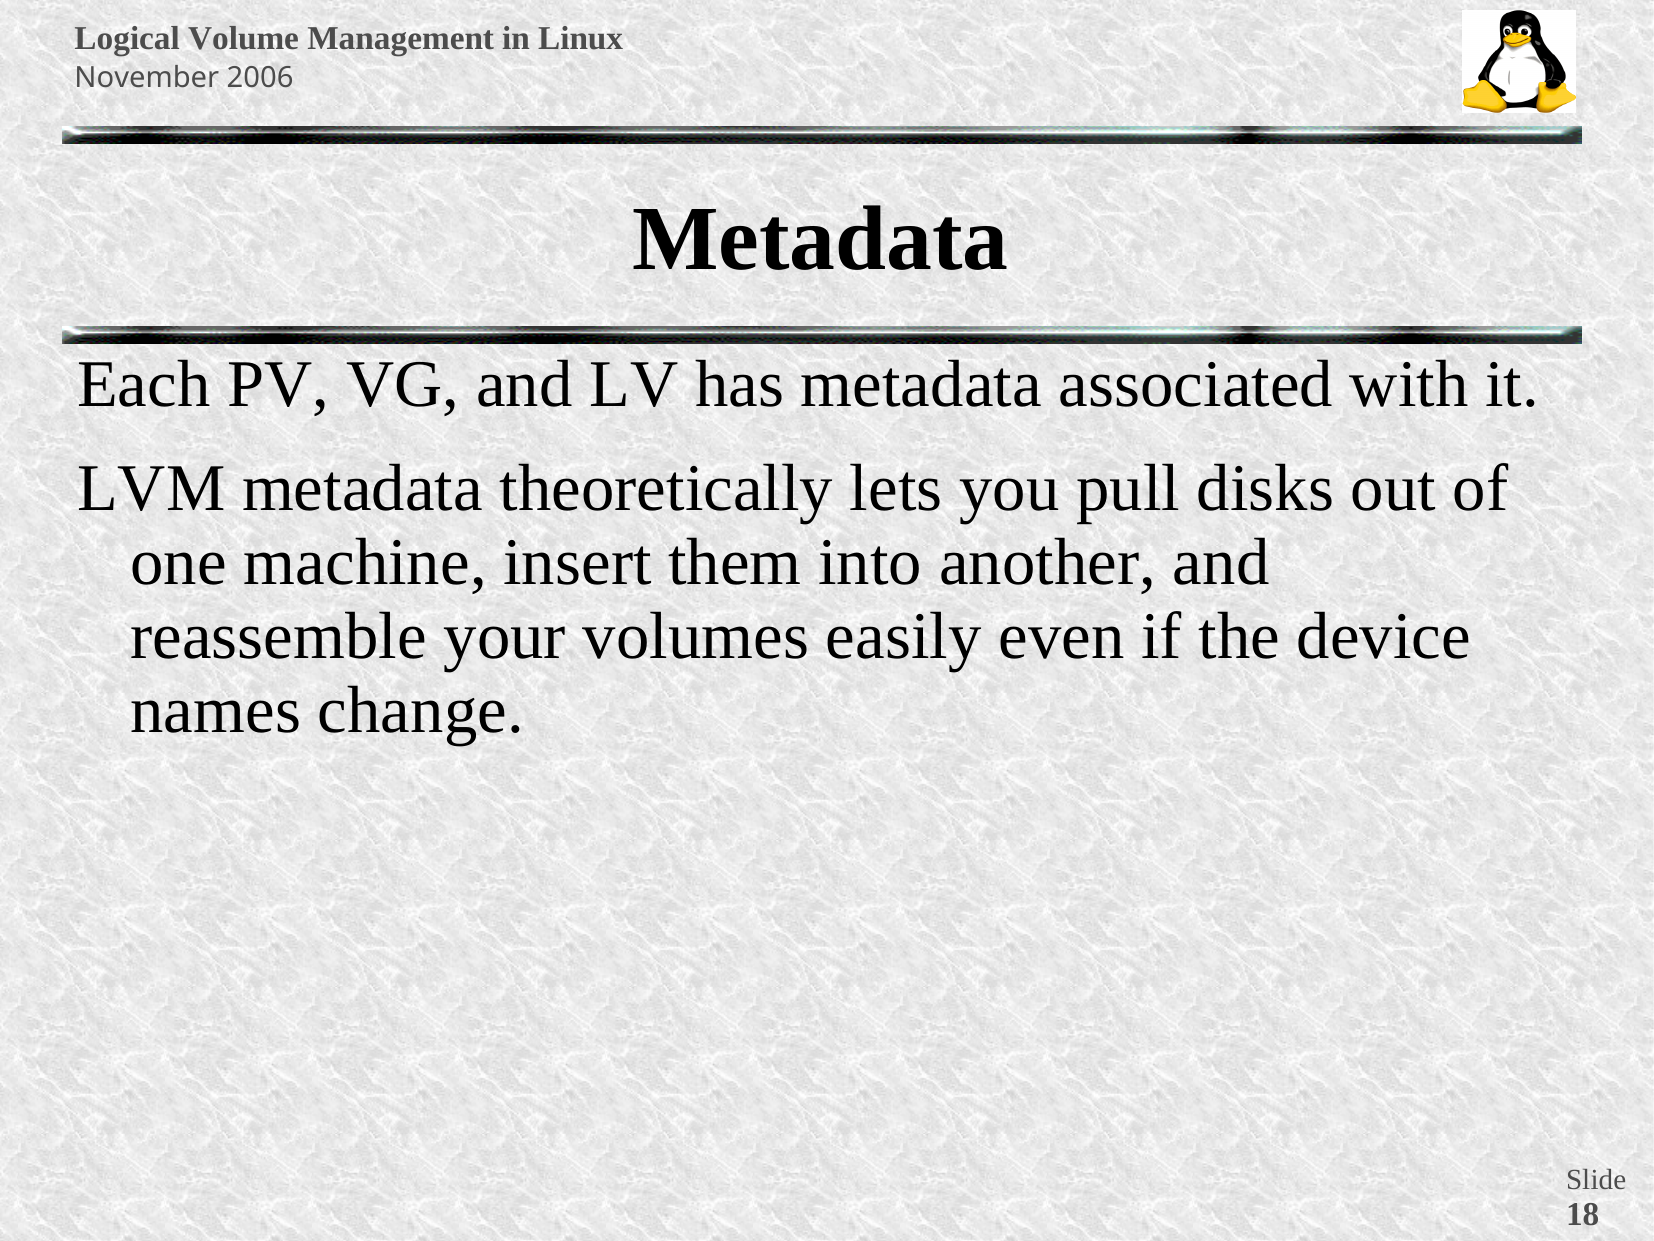

# Metadata
Each PV, VG, and LV has metadata associated with it.
LVM metadata theoretically lets you pull disks out of one machine, insert them into another, and reassemble your volumes easily even if the device names change.